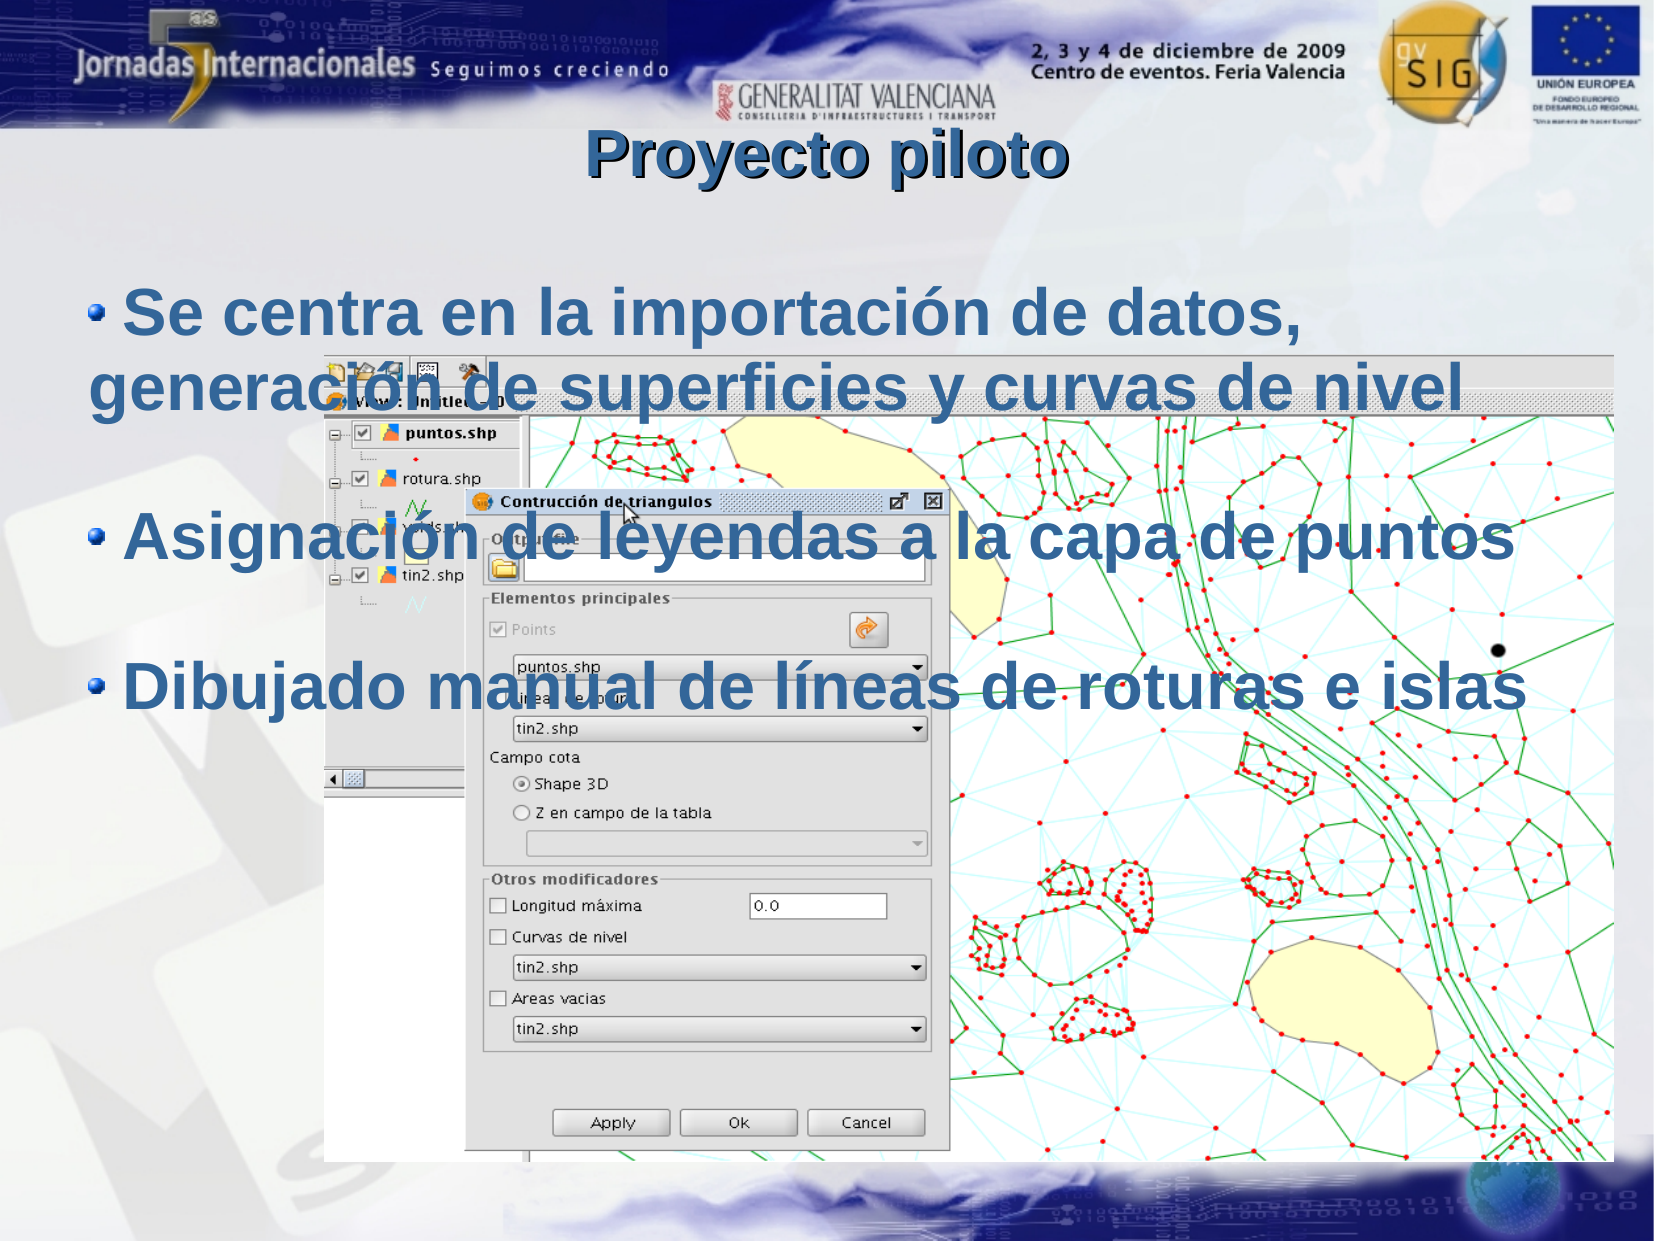

# Proyecto piloto
 Se centra en la importación de datos, generación de superficies y curvas de nivel
 Asignación de leyendas a la capa de puntos
 Dibujado manual de líneas de roturas e islas